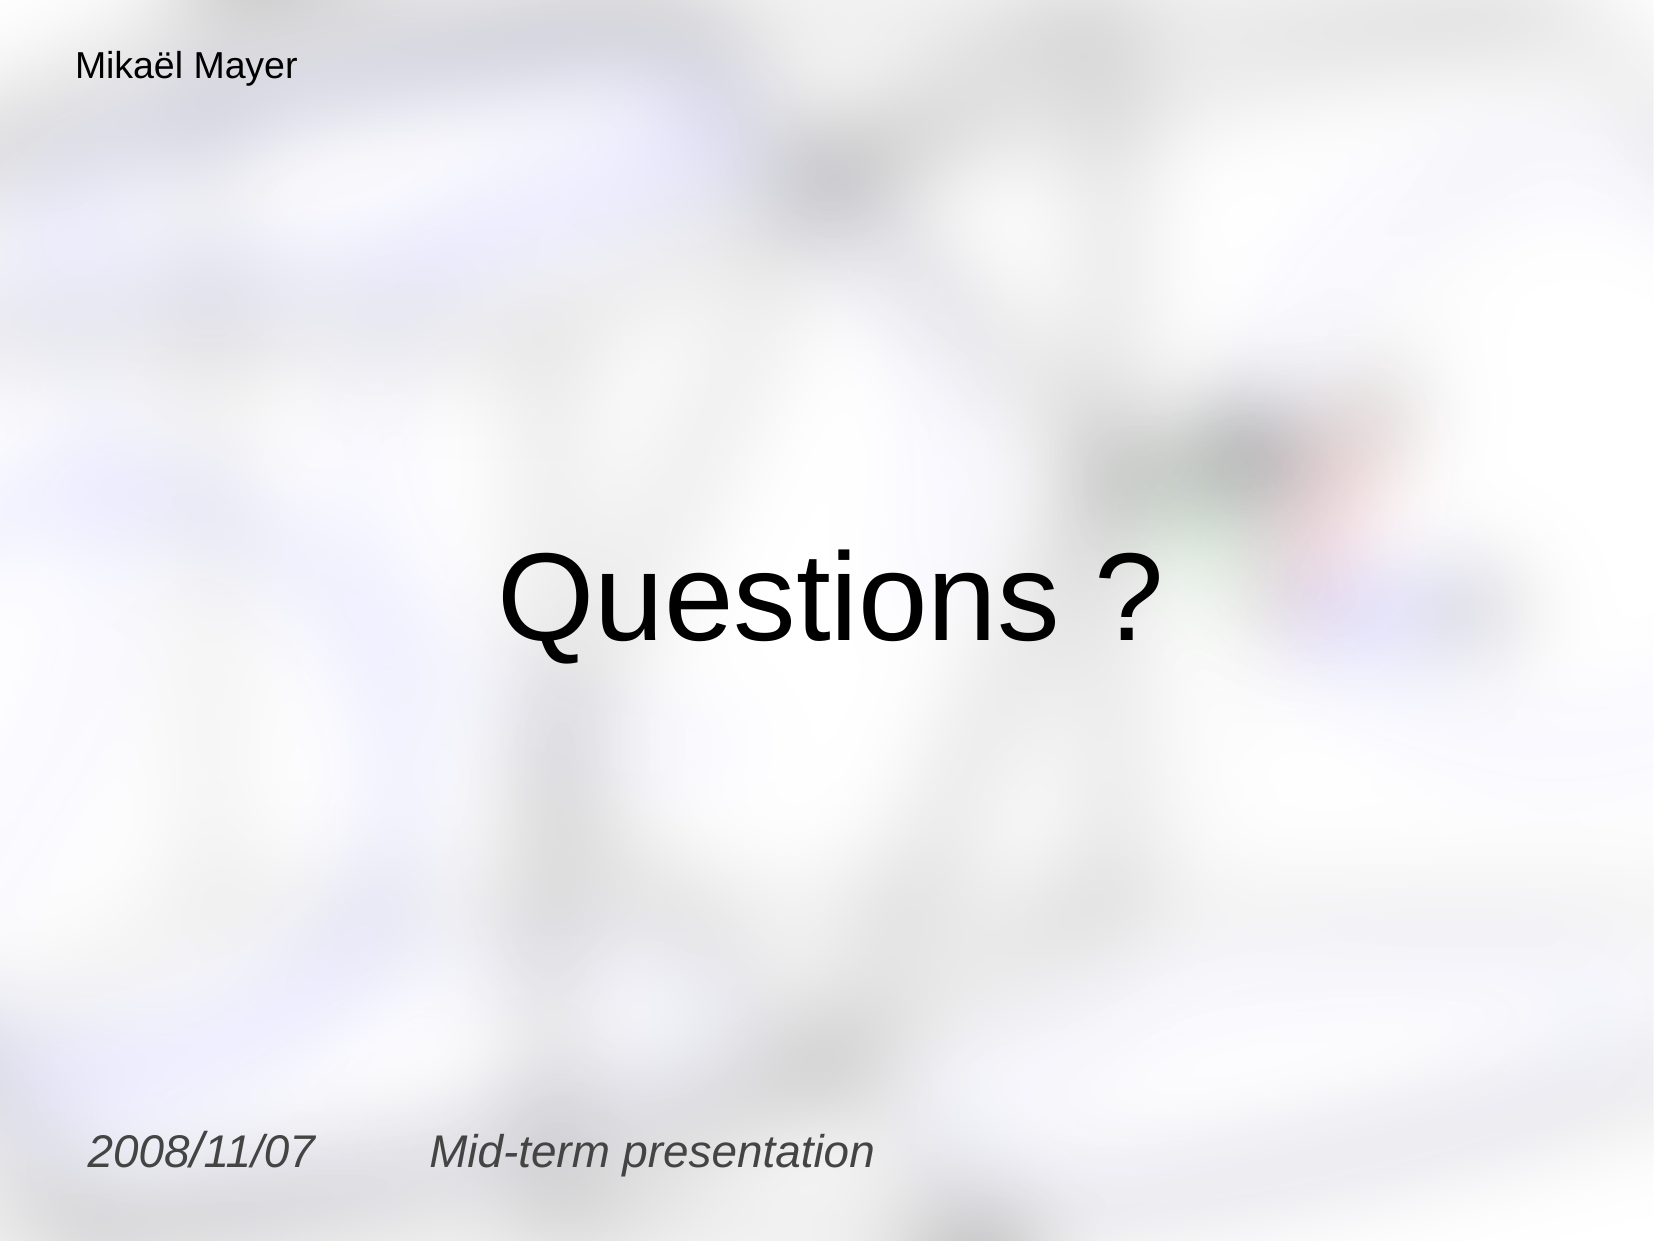

Mikaël Mayer
# Questions ?
2008/11/07         Mid-term presentation